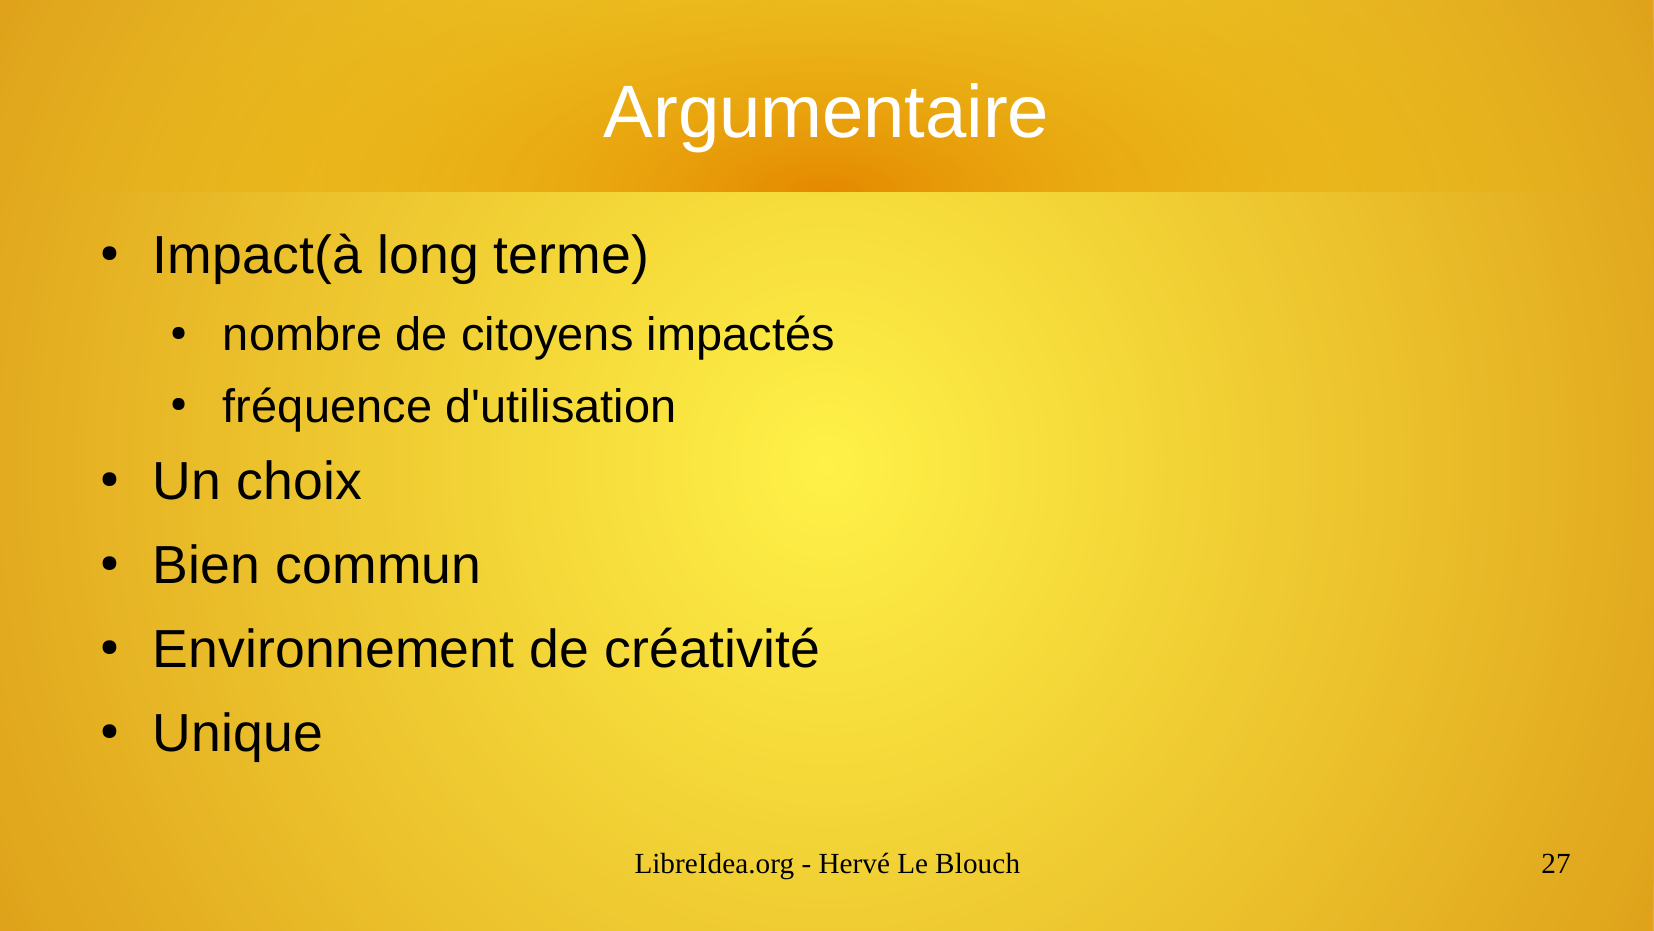

# Argumentaire
Impact(à long terme)
nombre de citoyens impactés
fréquence d'utilisation
Un choix
Bien commun
Environnement de créativité
Unique
LibreIdea.org - Hervé Le Blouch
27